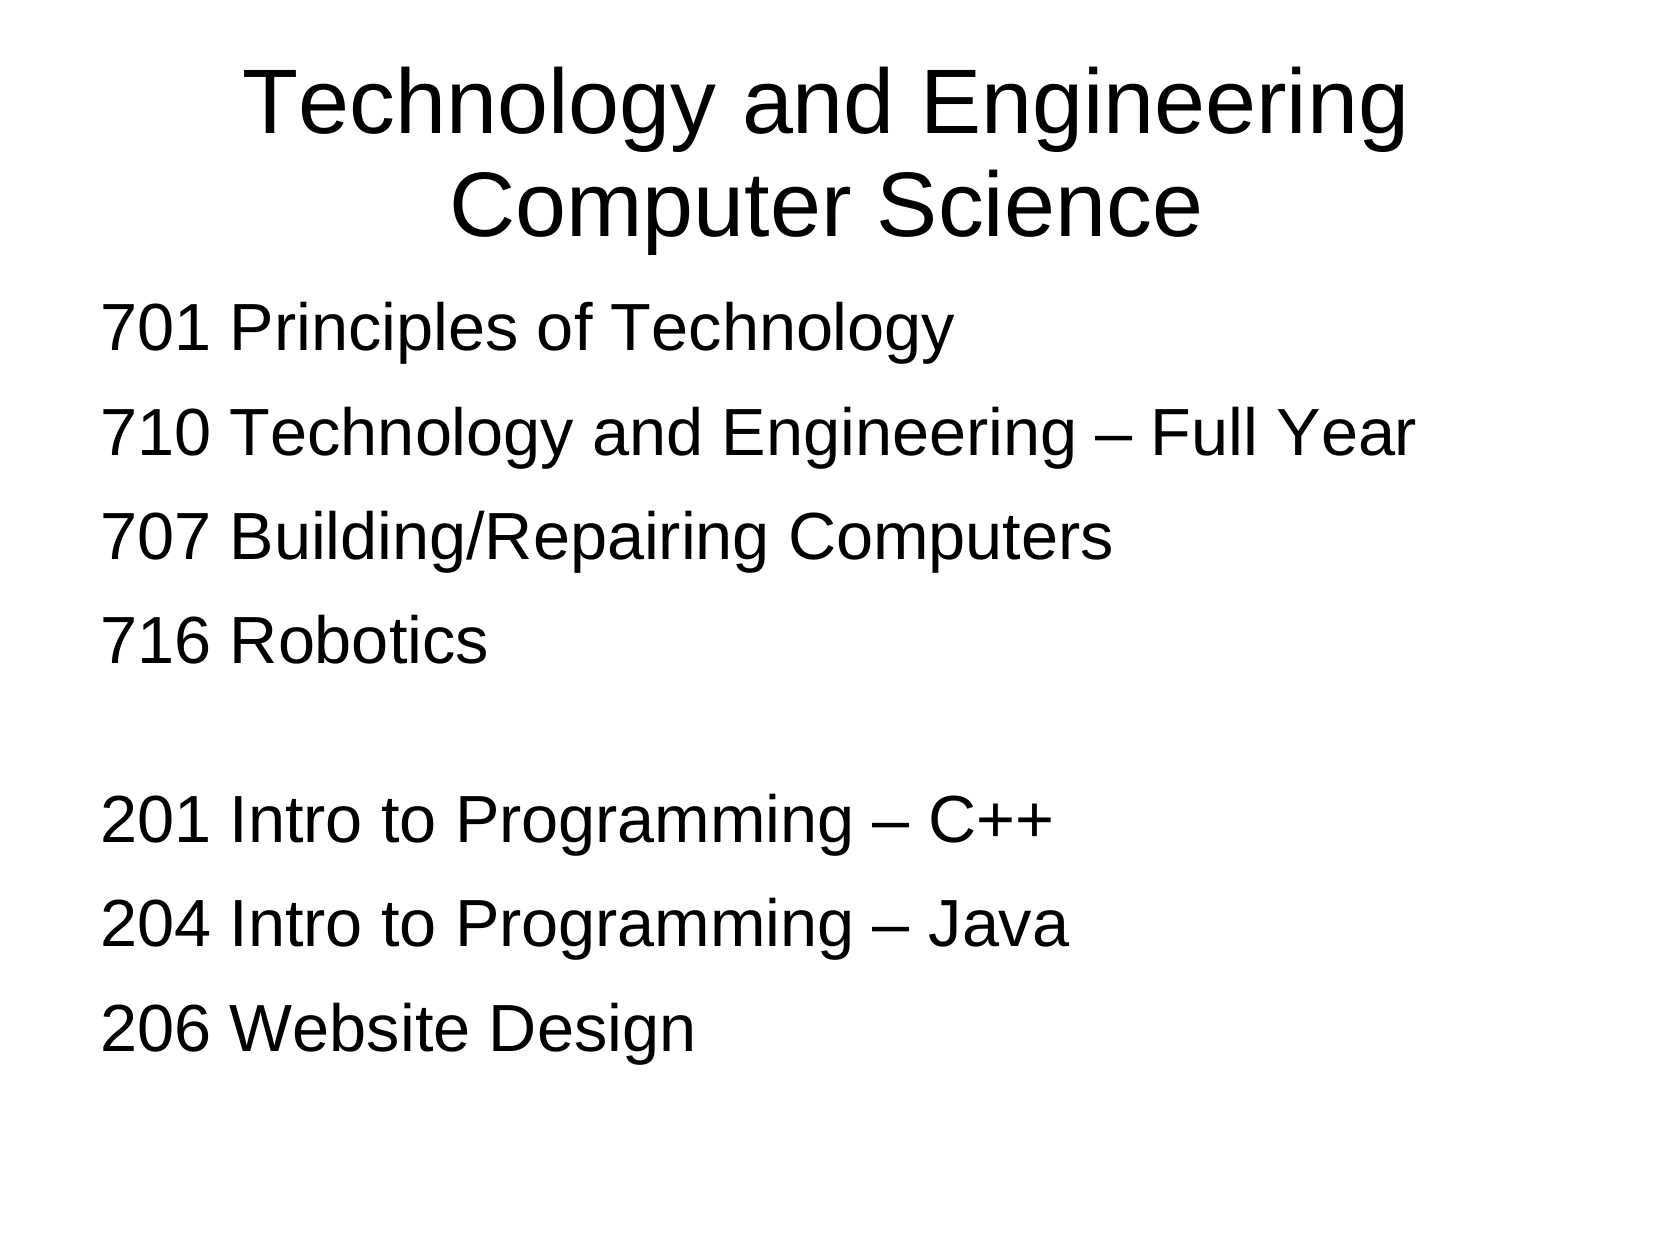

# Technology and Engineering Computer Science
701 Principles of Technology
710 Technology and Engineering – Full Year
707 Building/Repairing Computers
716 Robotics
201 Intro to Programming – C++
204 Intro to Programming – Java
206 Website Design